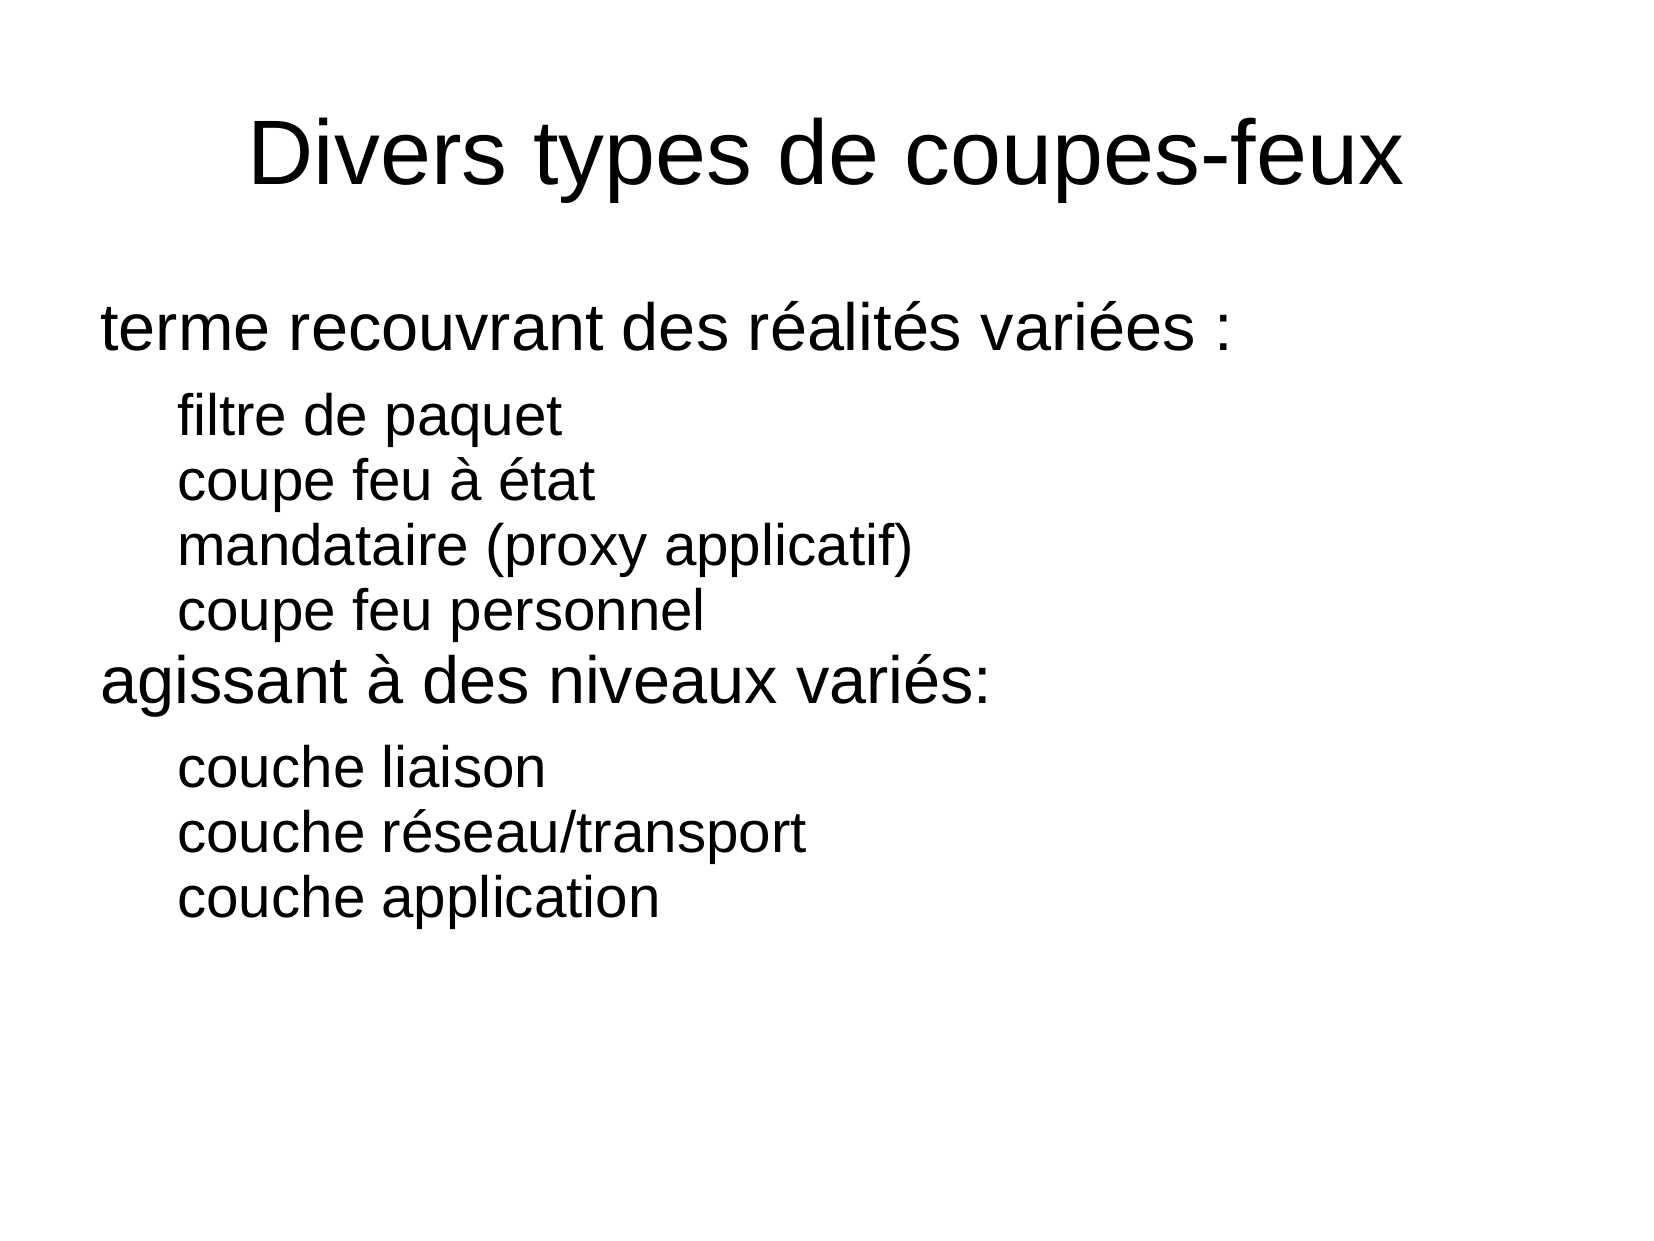

Divers types de coupes-feux
# terme recouvrant des réalités variées :
filtre de paquet
coupe feu à état
mandataire (proxy applicatif)
coupe feu personnel
agissant à des niveaux variés:
couche liaison
couche réseau/transport
couche application